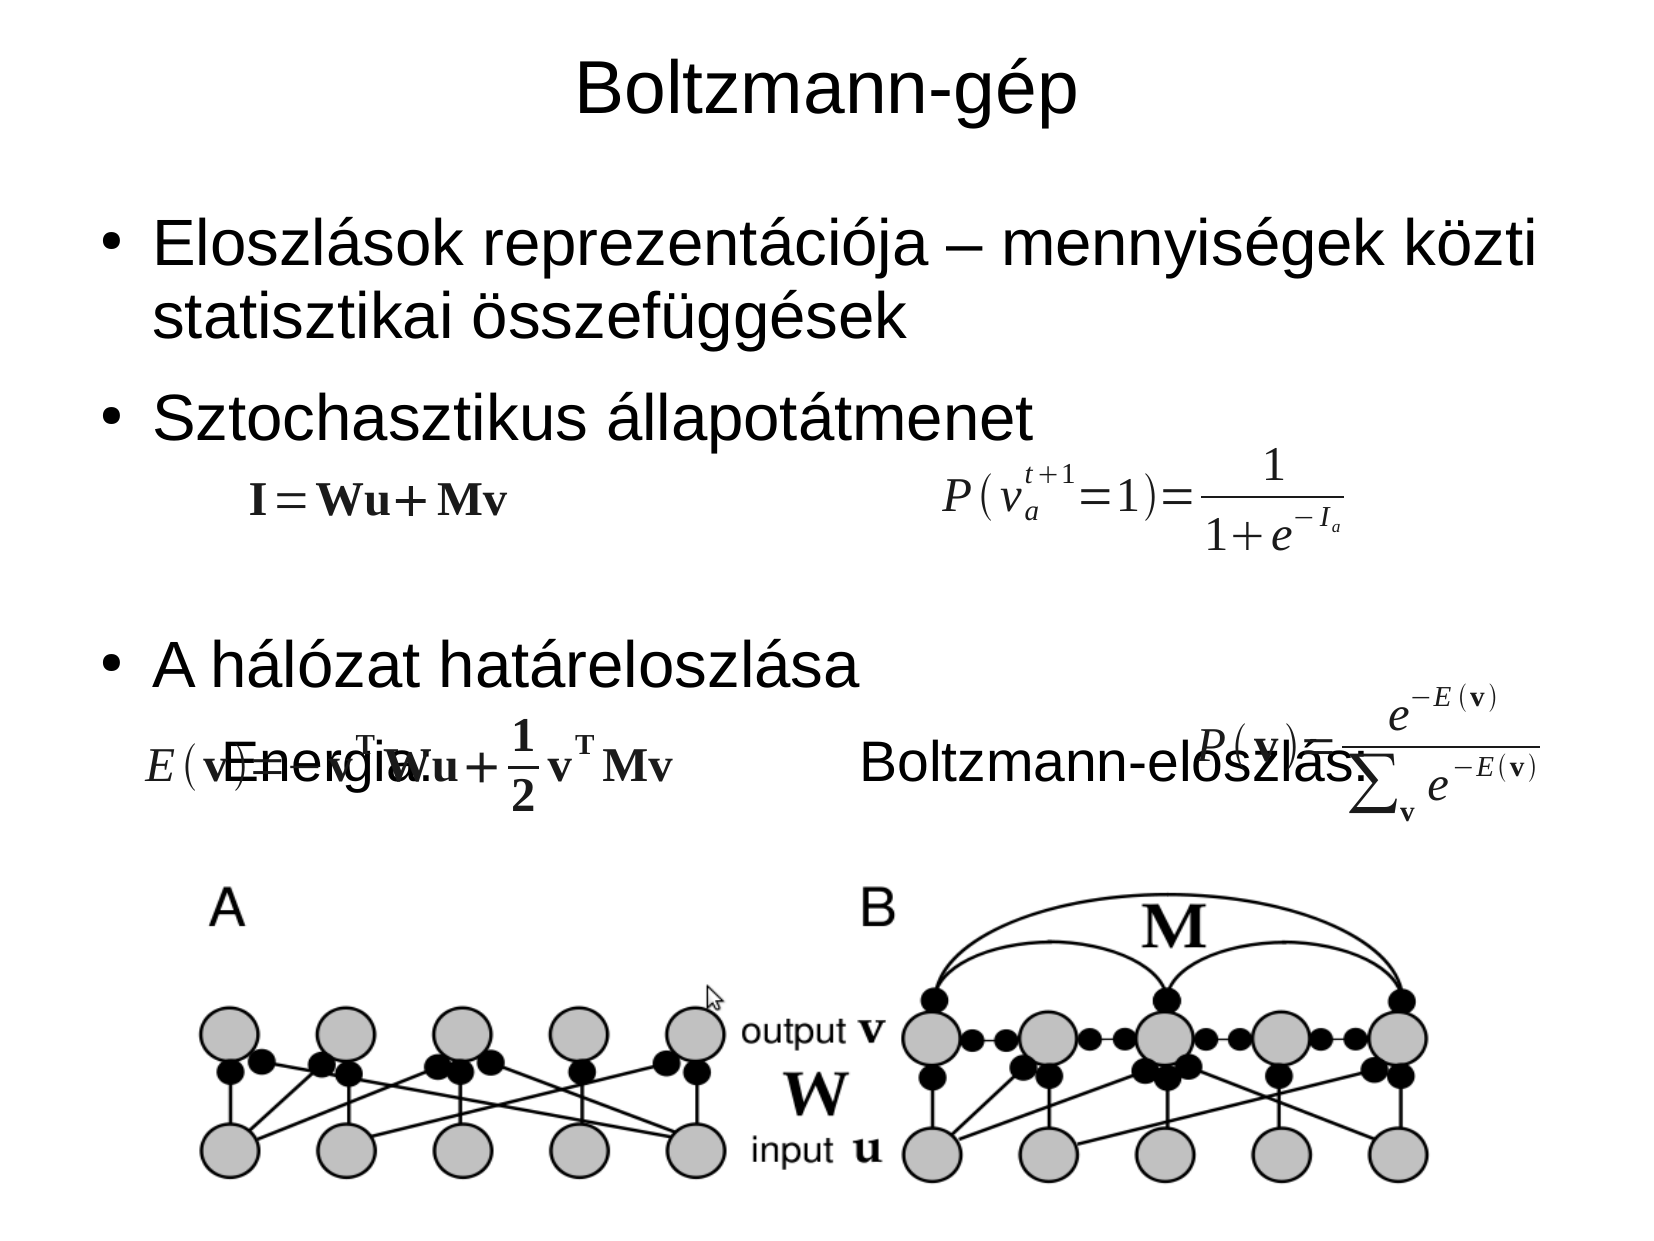

# Boltzmann-gép
Eloszlások reprezentációja – mennyiségek közti statisztikai összefüggések
Sztochasztikus állapotátmenet
A hálózat határeloszlása
Energia: Boltzmann-eloszlás: